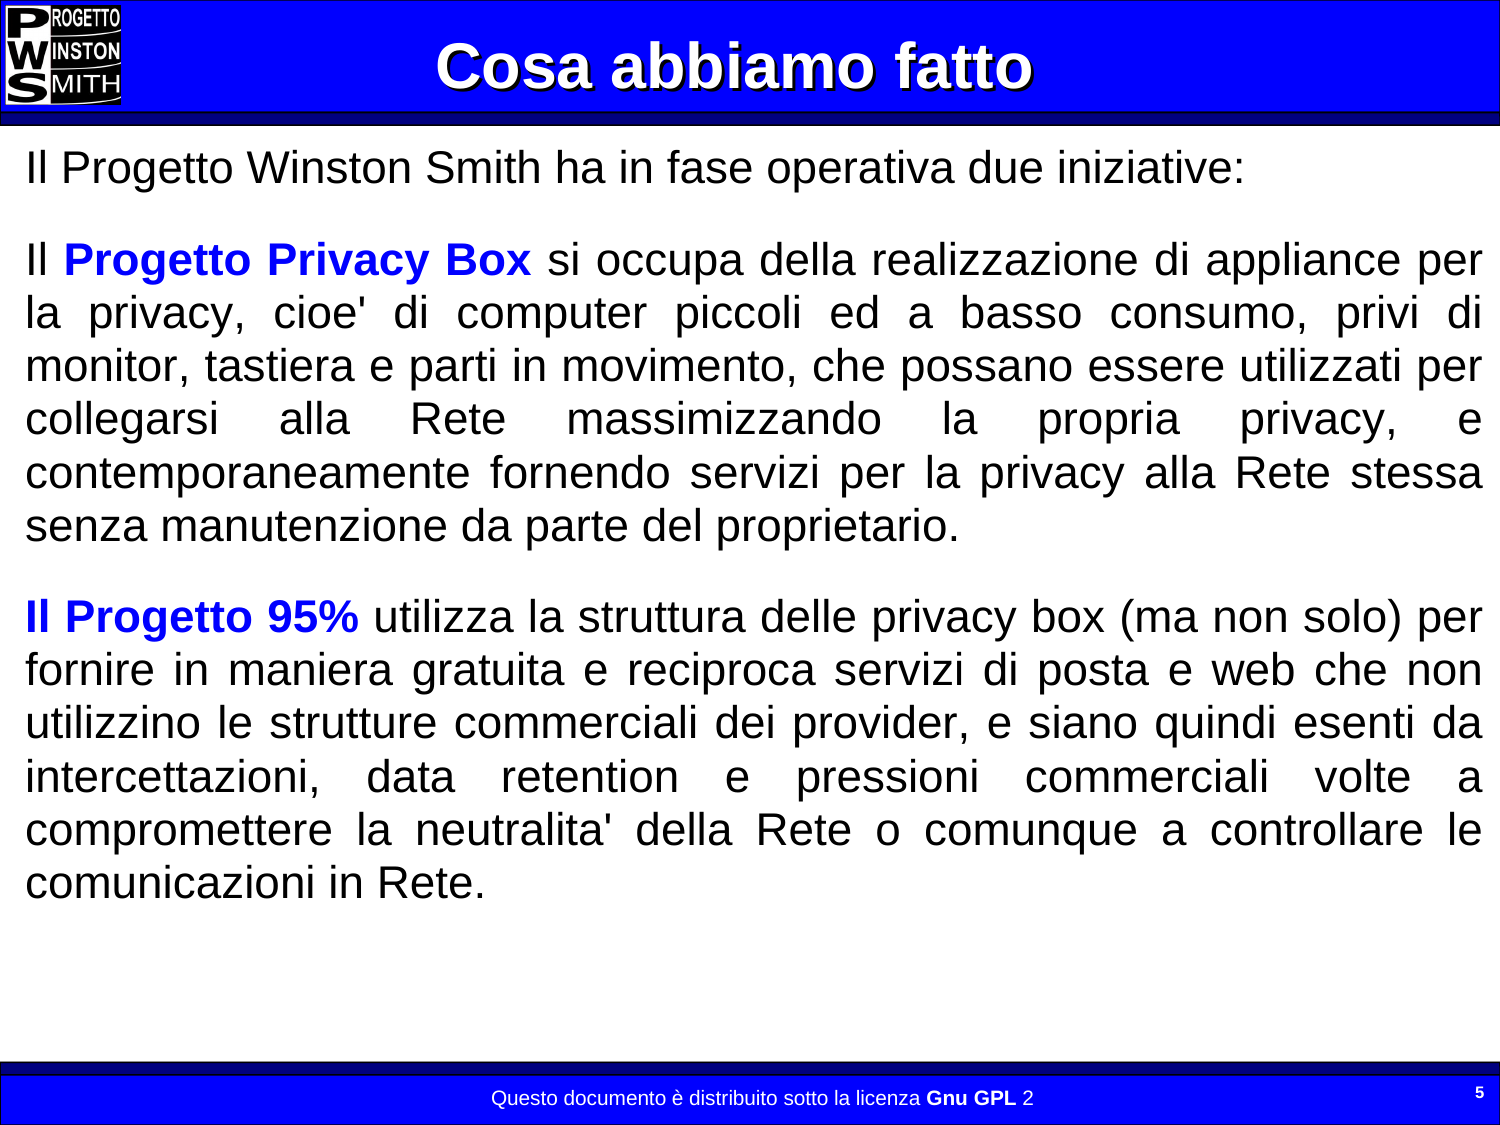

Cosa abbiamo fatto
Il Progetto Winston Smith ha in fase operativa due iniziative:
Il Progetto Privacy Box si occupa della realizzazione di appliance per la privacy, cioe' di computer piccoli ed a basso consumo, privi di monitor, tastiera e parti in movimento, che possano essere utilizzati per collegarsi alla Rete massimizzando la propria privacy, e contemporaneamente fornendo servizi per la privacy alla Rete stessa senza manutenzione da parte del proprietario.
Il Progetto 95% utilizza la struttura delle privacy box (ma non solo) per fornire in maniera gratuita e reciproca servizi di posta e web che non utilizzino le strutture commerciali dei provider, e siano quindi esenti da intercettazioni, data retention e pressioni commerciali volte a compromettere la neutralita' della Rete o comunque a controllare le comunicazioni in Rete.